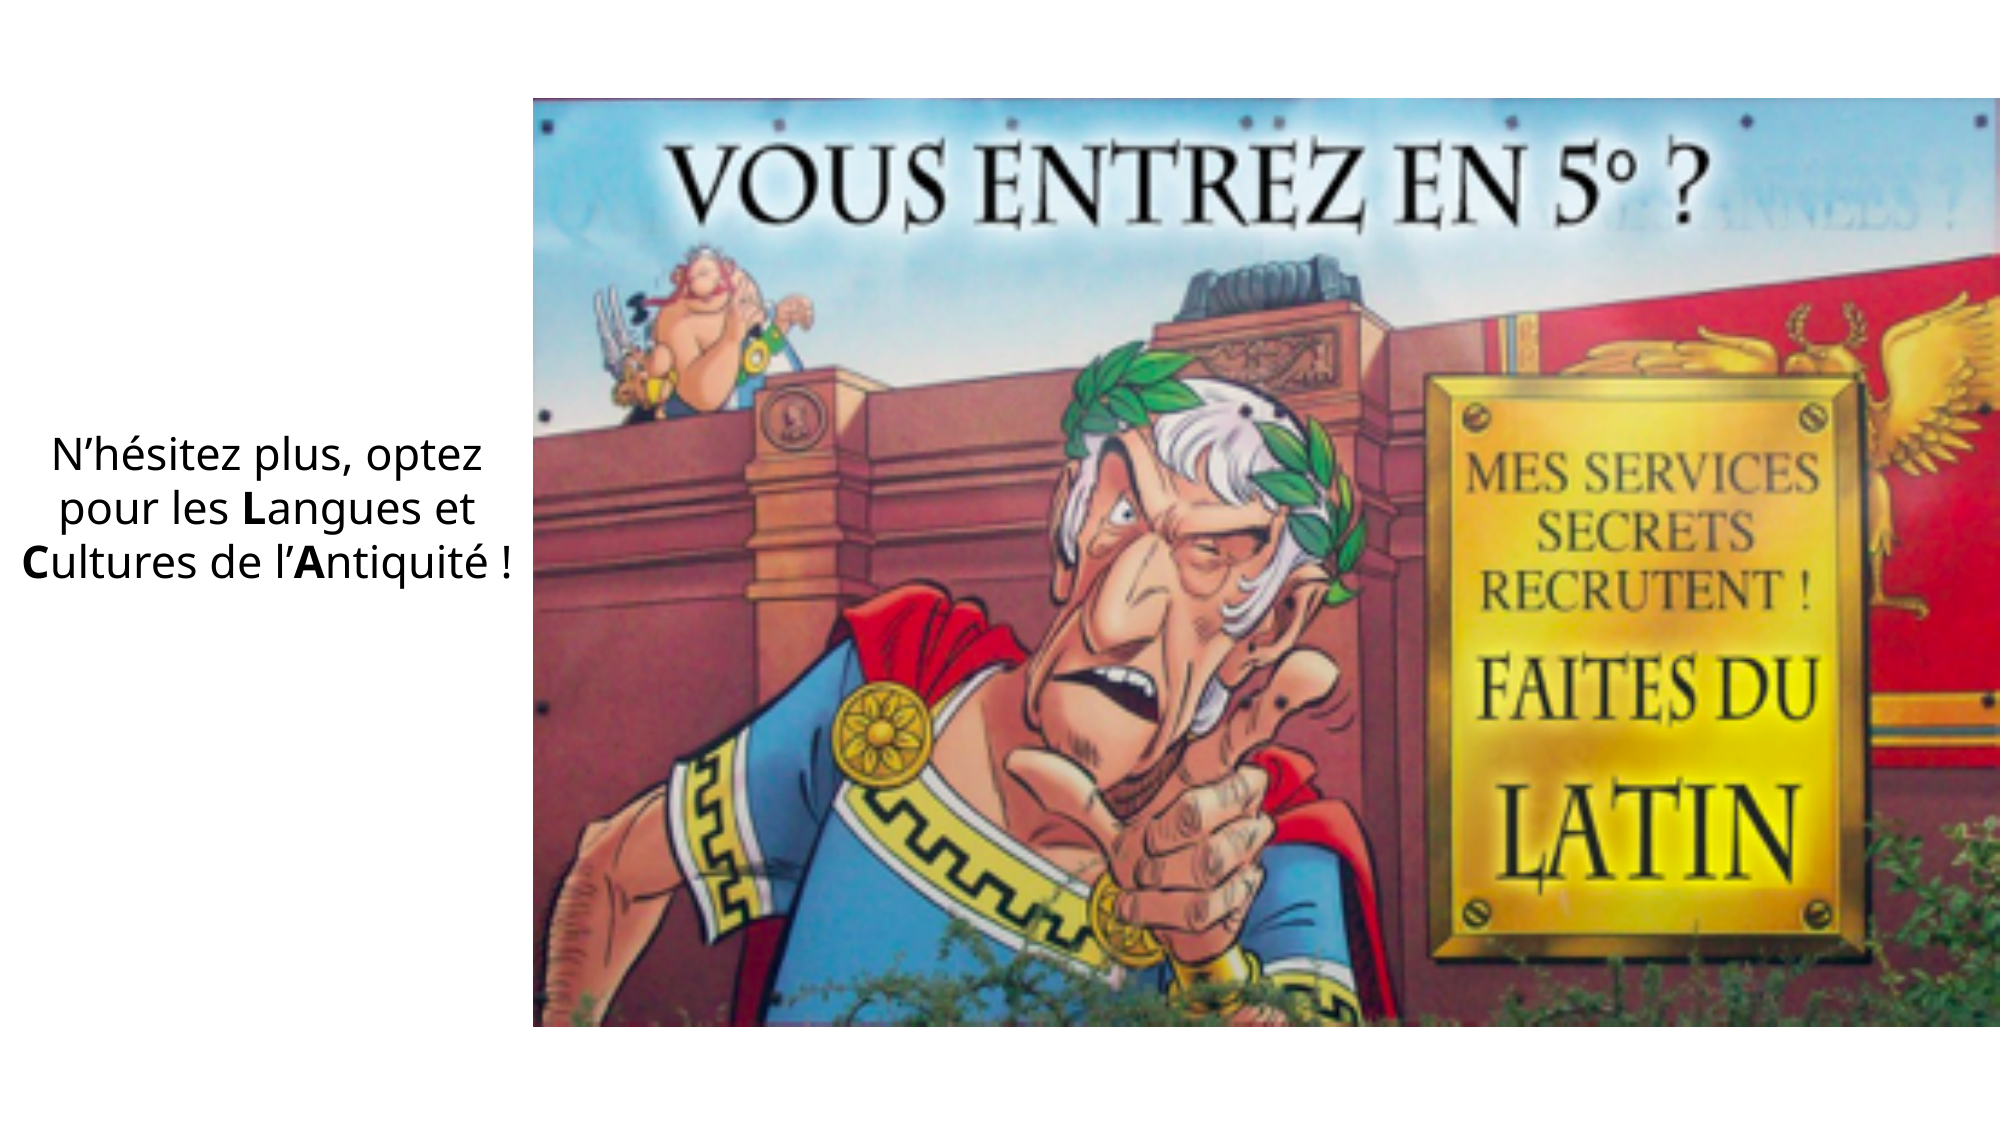

# N’hésitez plus, optez pour les Langues et Cultures de l’Antiquité !